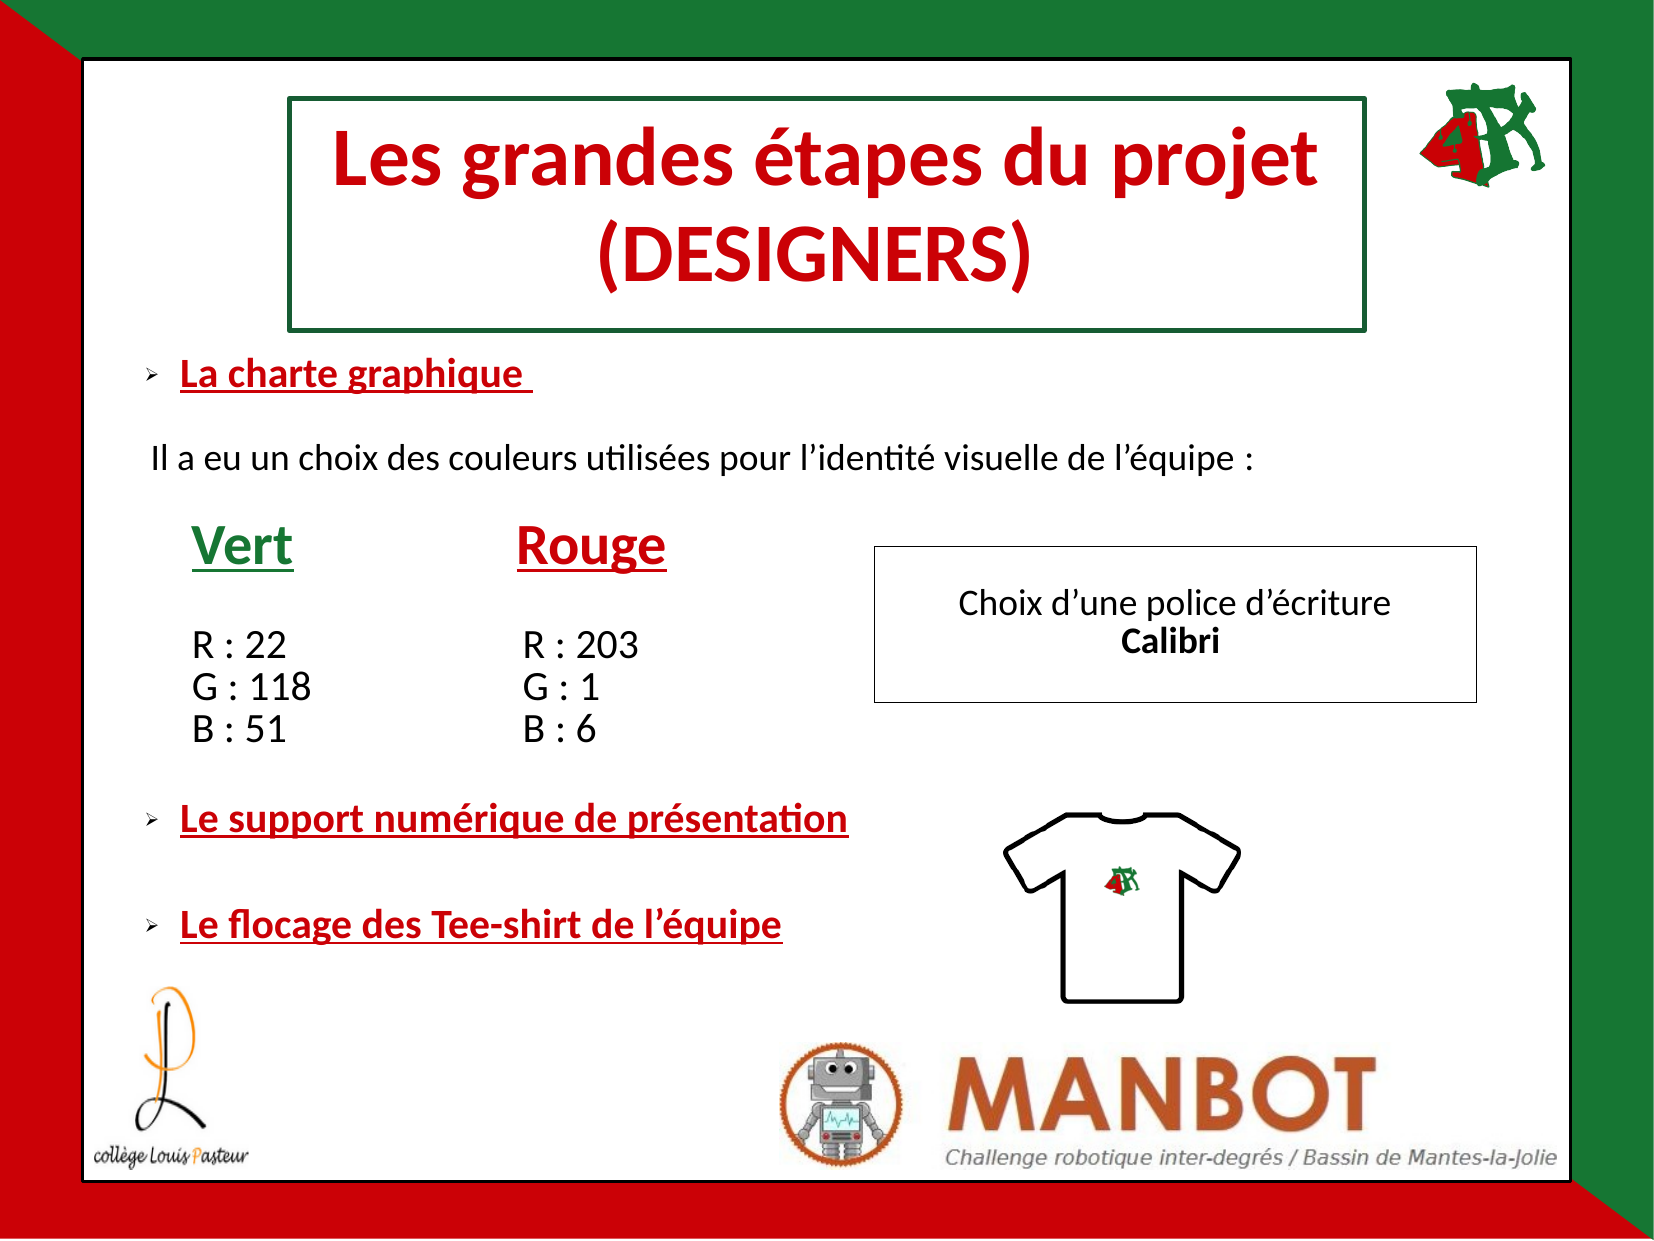

Les grandes étapes du projet (DESIGNERS)
La charte graphique
Il a eu un choix des couleurs utilisées pour l’identité visuelle de l’équipe :
Vert
Rouge
Choix d’une police d’écriture
Calibri
R : 22
G : 118
B : 51
R : 203
G : 1
B : 6
Le support numérique de présentation
Le flocage des Tee-shirt de l’équipe